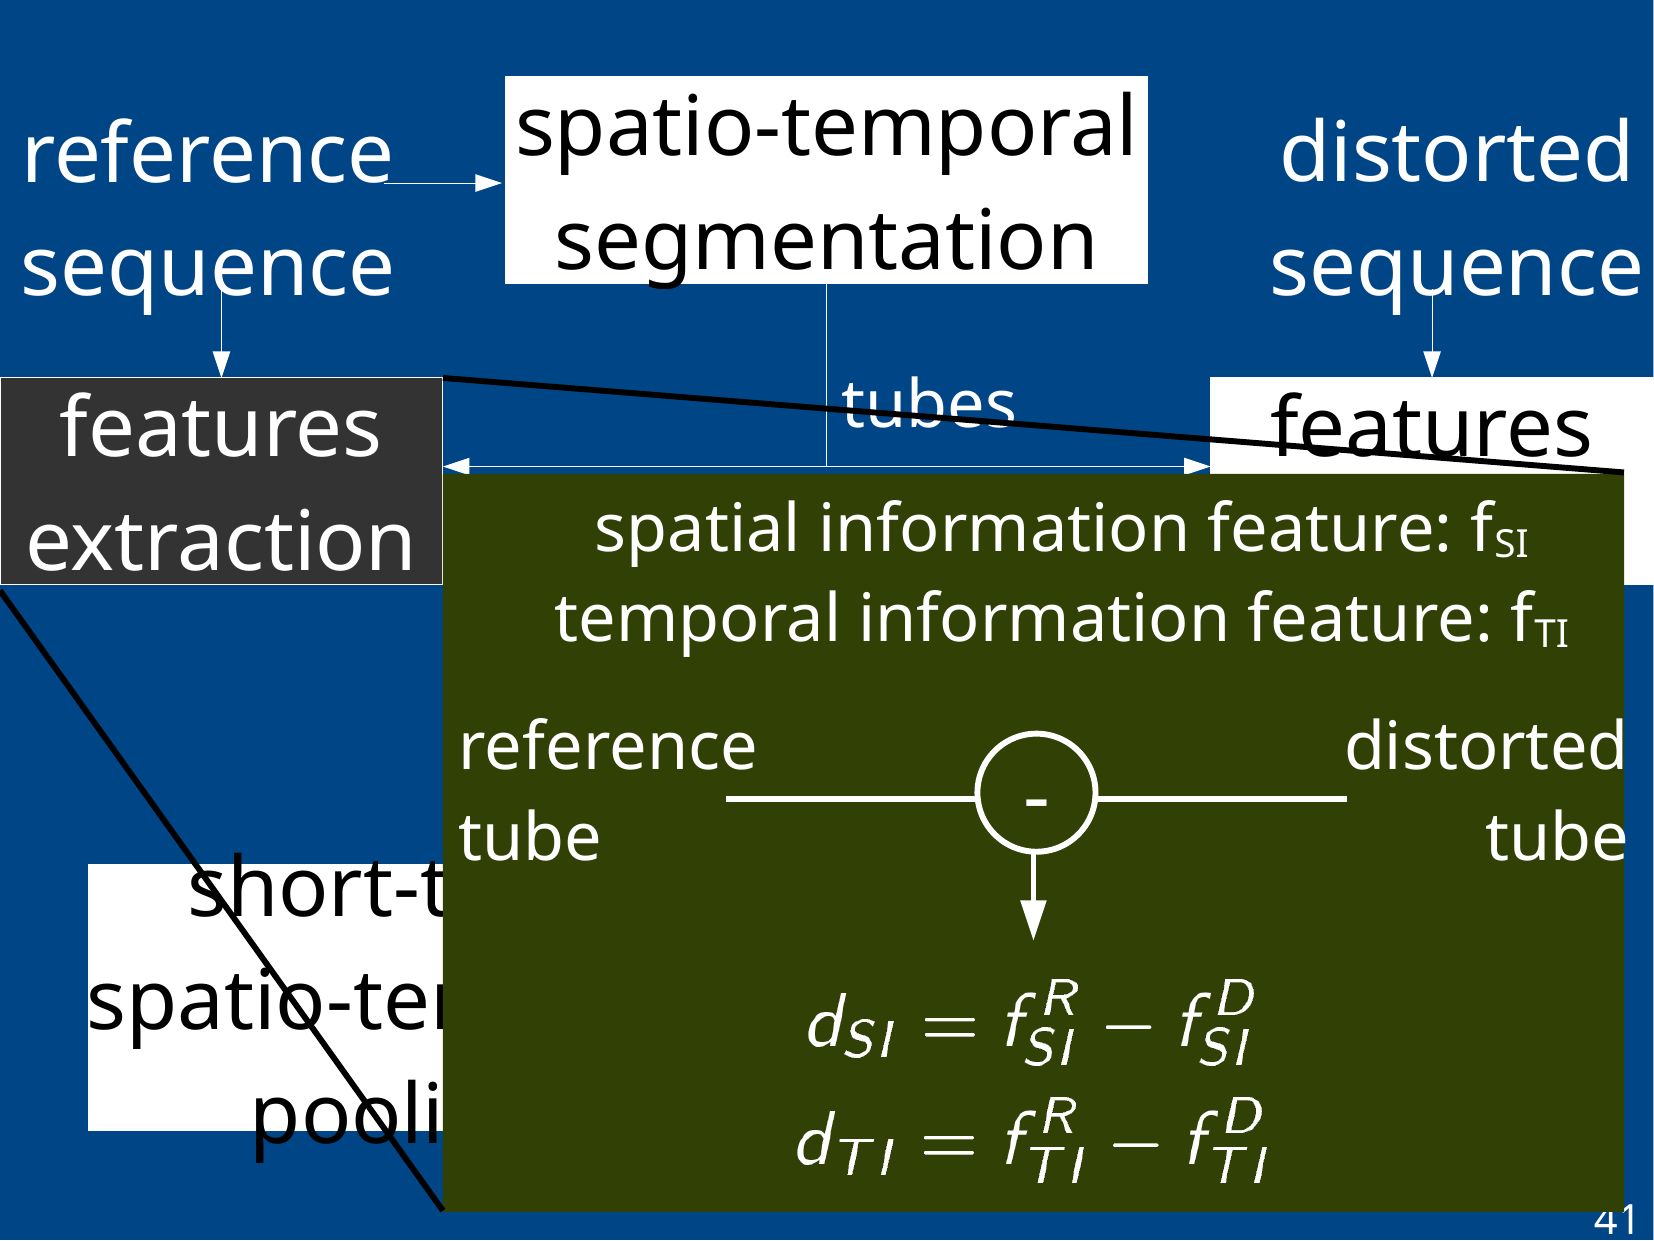

spatio-temporal
segmentation
spatio-temporal
segmentation
distorted
sequence
reference
sequence
tubes
features
extraction
features
extraction
spatial information feature: fSI
temporal information feature: fTI
features
difference
reference
tube
distorted
tube
-
short-term
spatio-temporal
pooling
temporal
pooling
quality
score Q
41